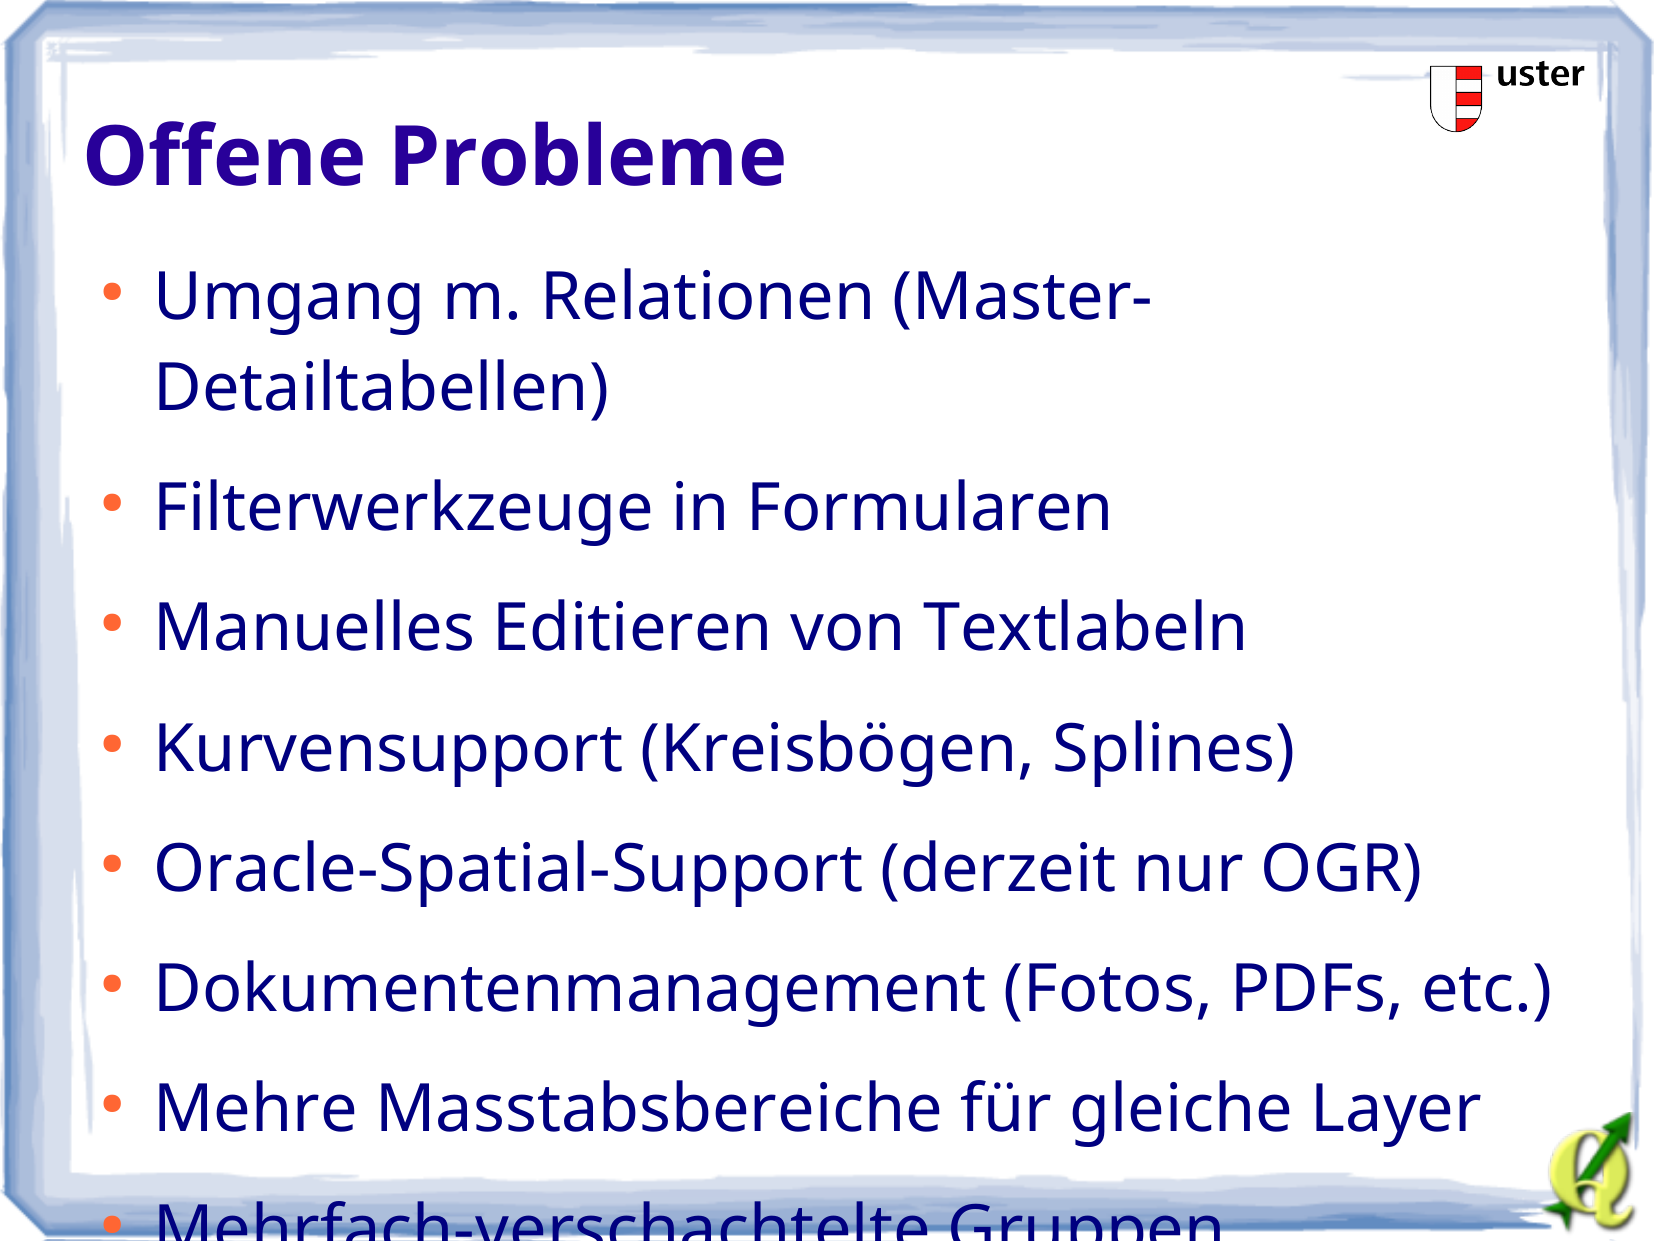

# Offene Probleme
Umgang m. Relationen (Master-Detailtabellen)
Filterwerkzeuge in Formularen
Manuelles Editieren von Textlabeln
Kurvensupport (Kreisbögen, Splines)
Oracle-Spatial-Support (derzeit nur OGR)
Dokumentenmanagement (Fotos, PDFs, etc.)
Mehre Masstabsbereiche für gleiche Layer
Mehrfach-verschachtelte Gruppen
Gruppentransparenzen